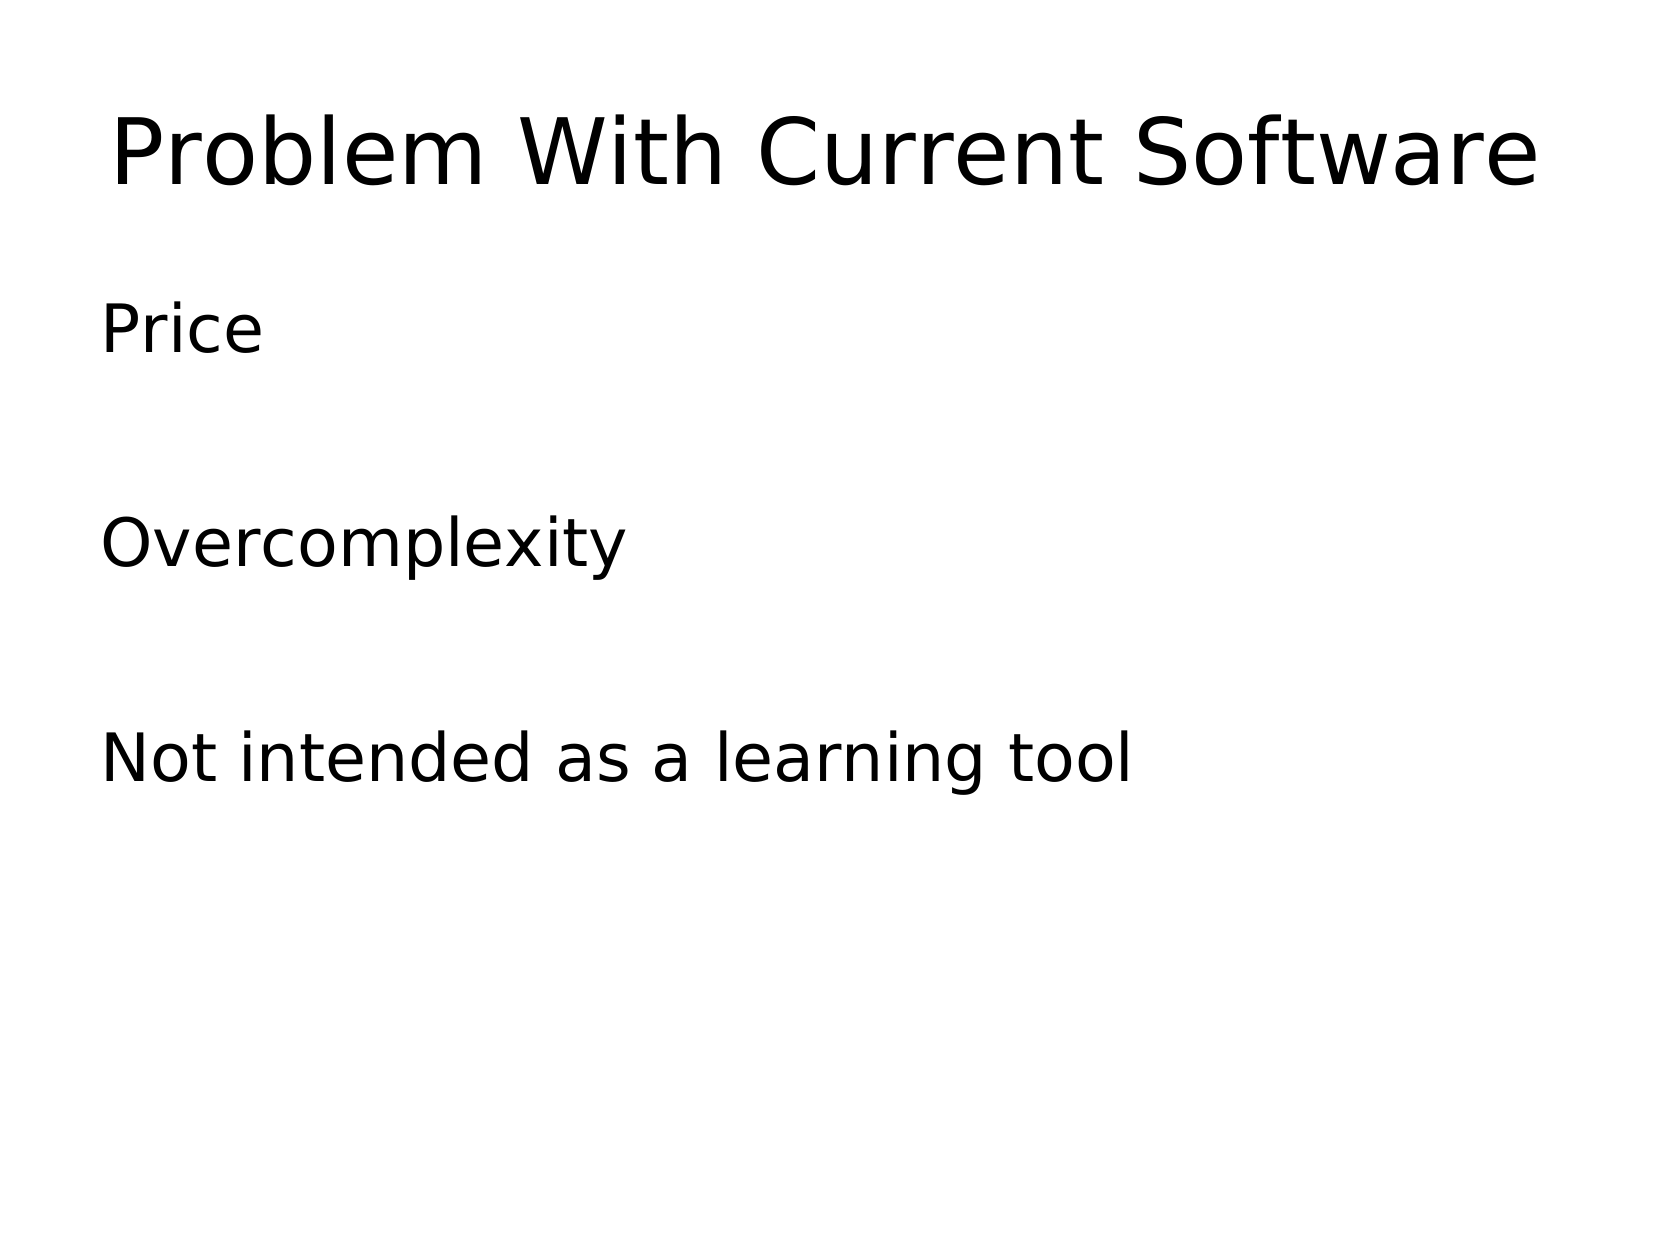

# Problem With Current Software
Price
Overcomplexity
Not intended as a learning tool